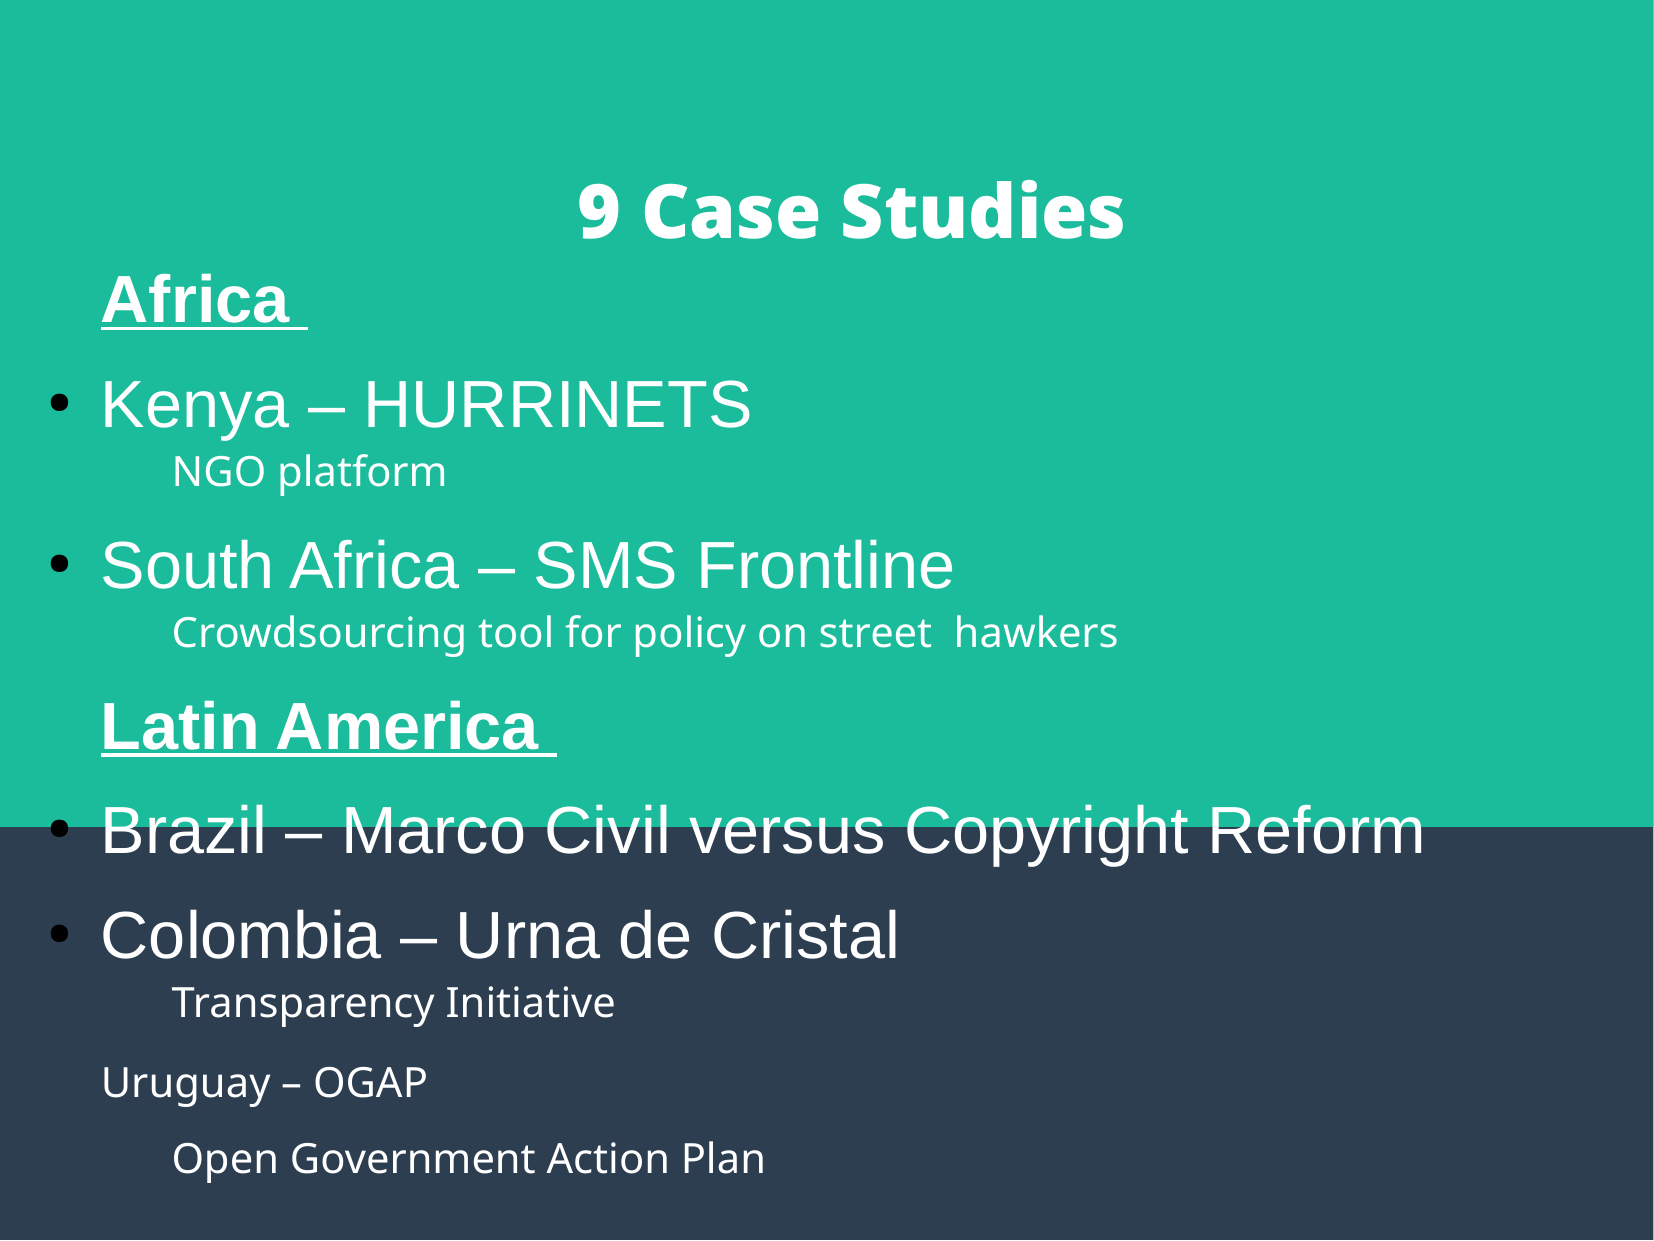

# 9 Case Studies
Africa
Kenya – HURRINETS
NGO platform
South Africa – SMS Frontline
Crowdsourcing tool for policy on street hawkers
Latin America
Brazil – Marco Civil versus Copyright Reform
Colombia – Urna de Cristal
Transparency Initiative
Uruguay – OGAP
Open Government Action Plan